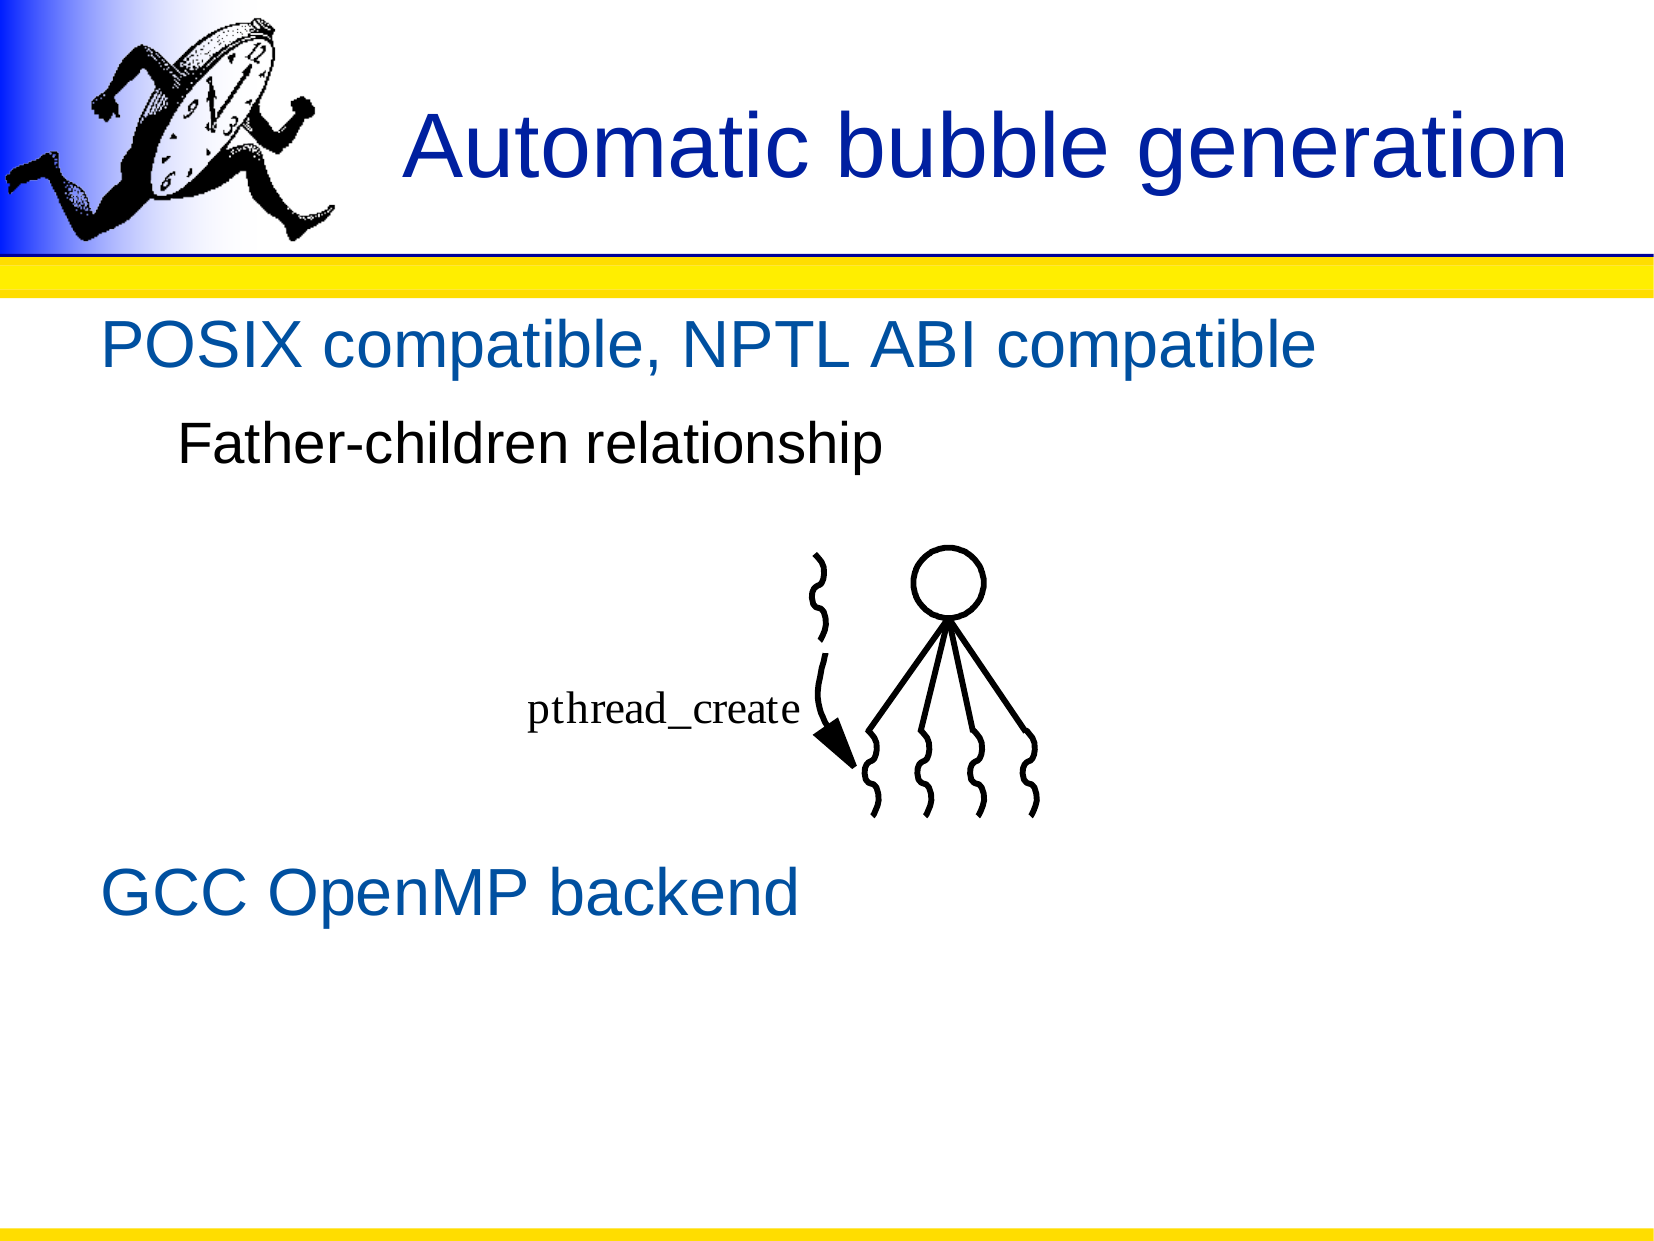

# Automatic bubble generation
POSIX compatible, NPTL ABI compatible
Father-children relationship
GCC OpenMP backend